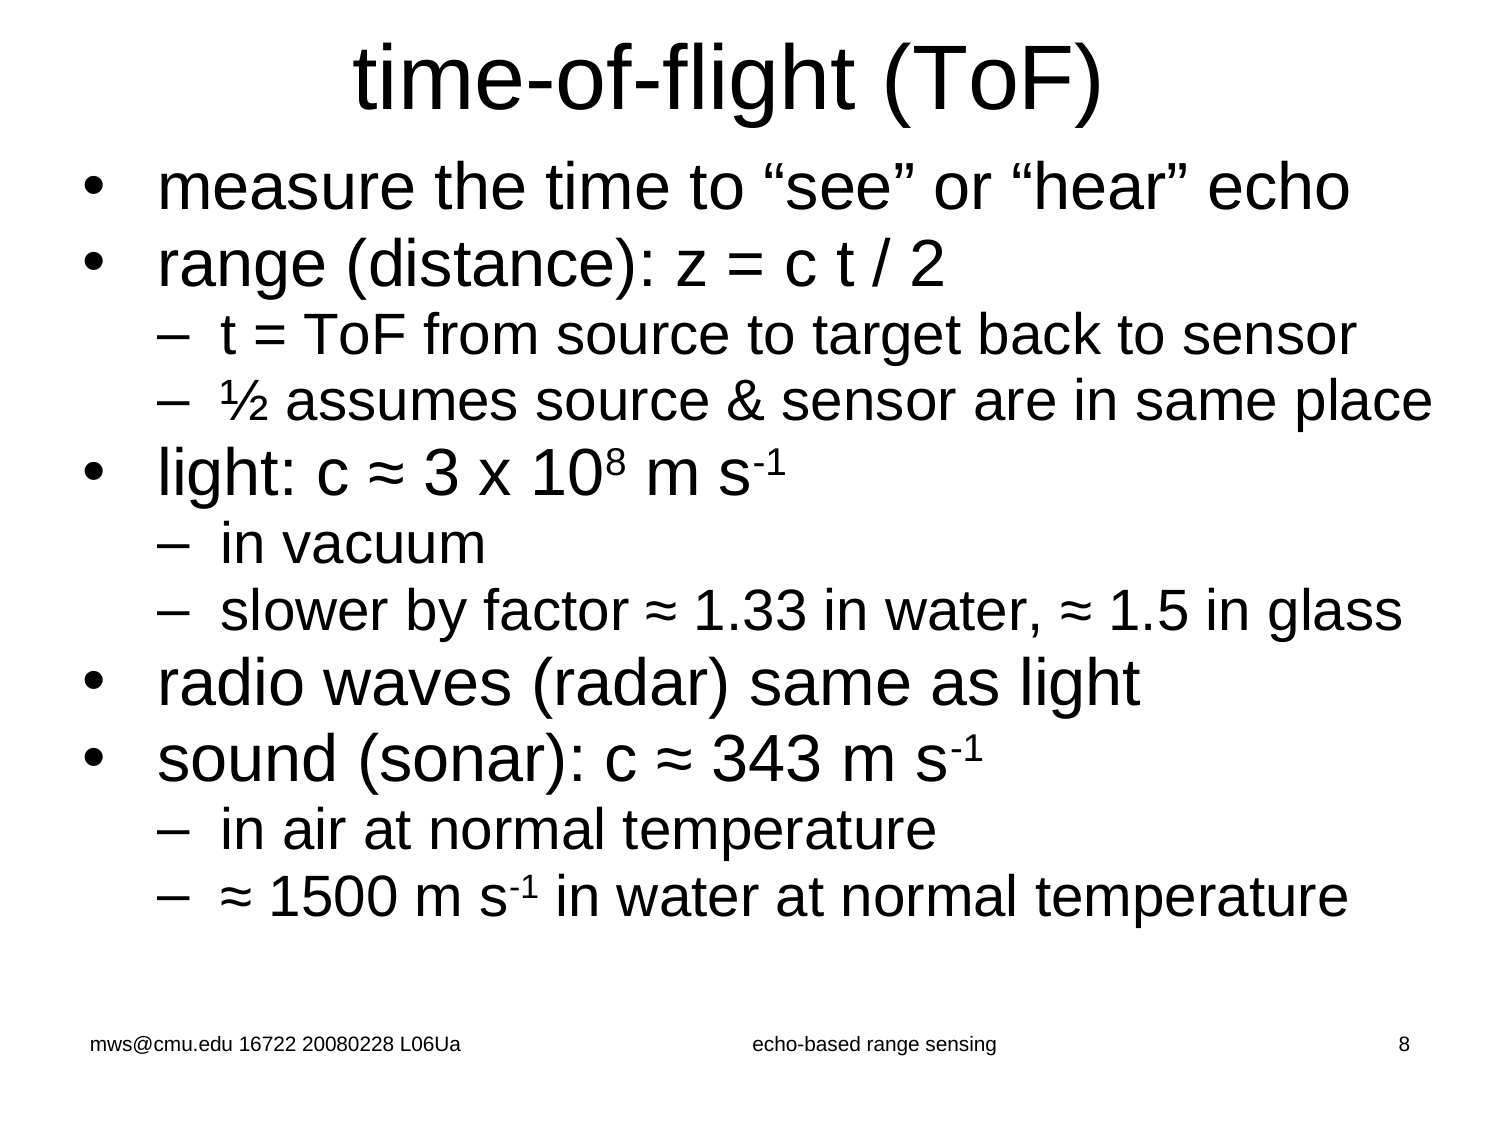

# time-of-flight (ToF)
 measure the time to “see” or “hear” echo
 range (distance): z = c t / 2
 t = ToF from source to target back to sensor
 ½ assumes source & sensor are in same place
 light: c ≈ 3 x 108 m s-1
 in vacuum
 slower by factor ≈ 1.33 in water, ≈ 1.5 in glass
 radio waves (radar) same as light
 sound (sonar): c ≈ 343 m s-1
 in air at normal temperature
 ≈ 1500 m s-1 in water at normal temperature
mws@cmu.edu 16722 20080228 L06Ua
echo-based range sensing
8